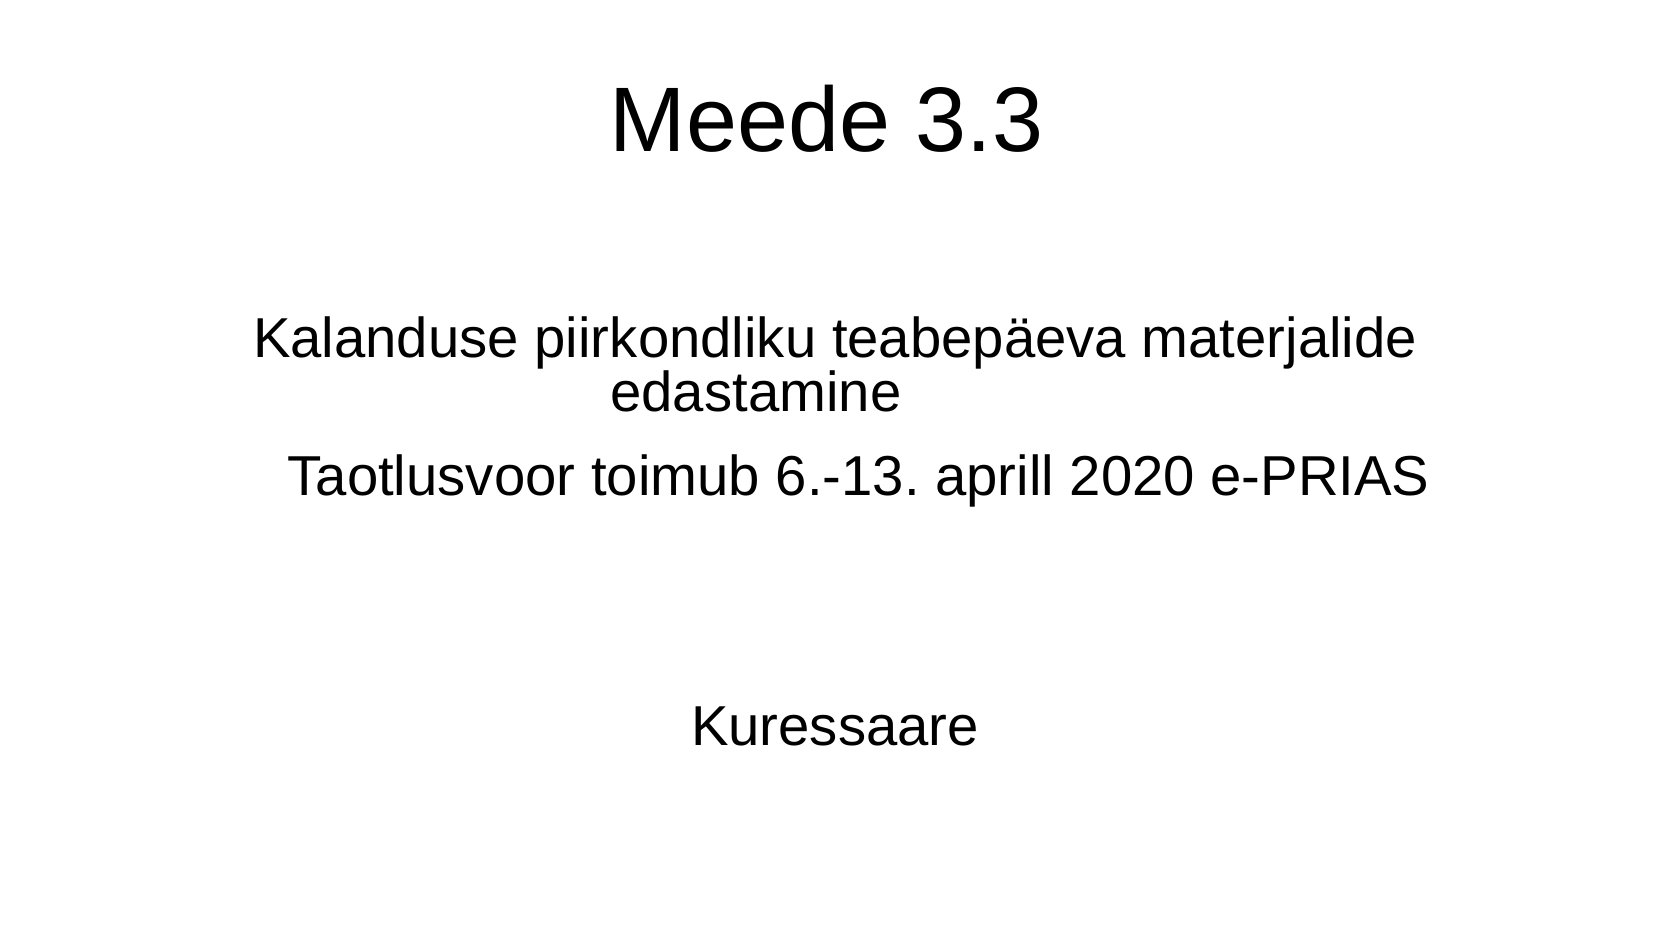

# Meede 3.3
 Kalanduse piirkondliku teabepäeva materjalide edastamine
 Taotlusvoor toimub 6.-13. aprill 2020 e-PRIAS
 Kuressaare